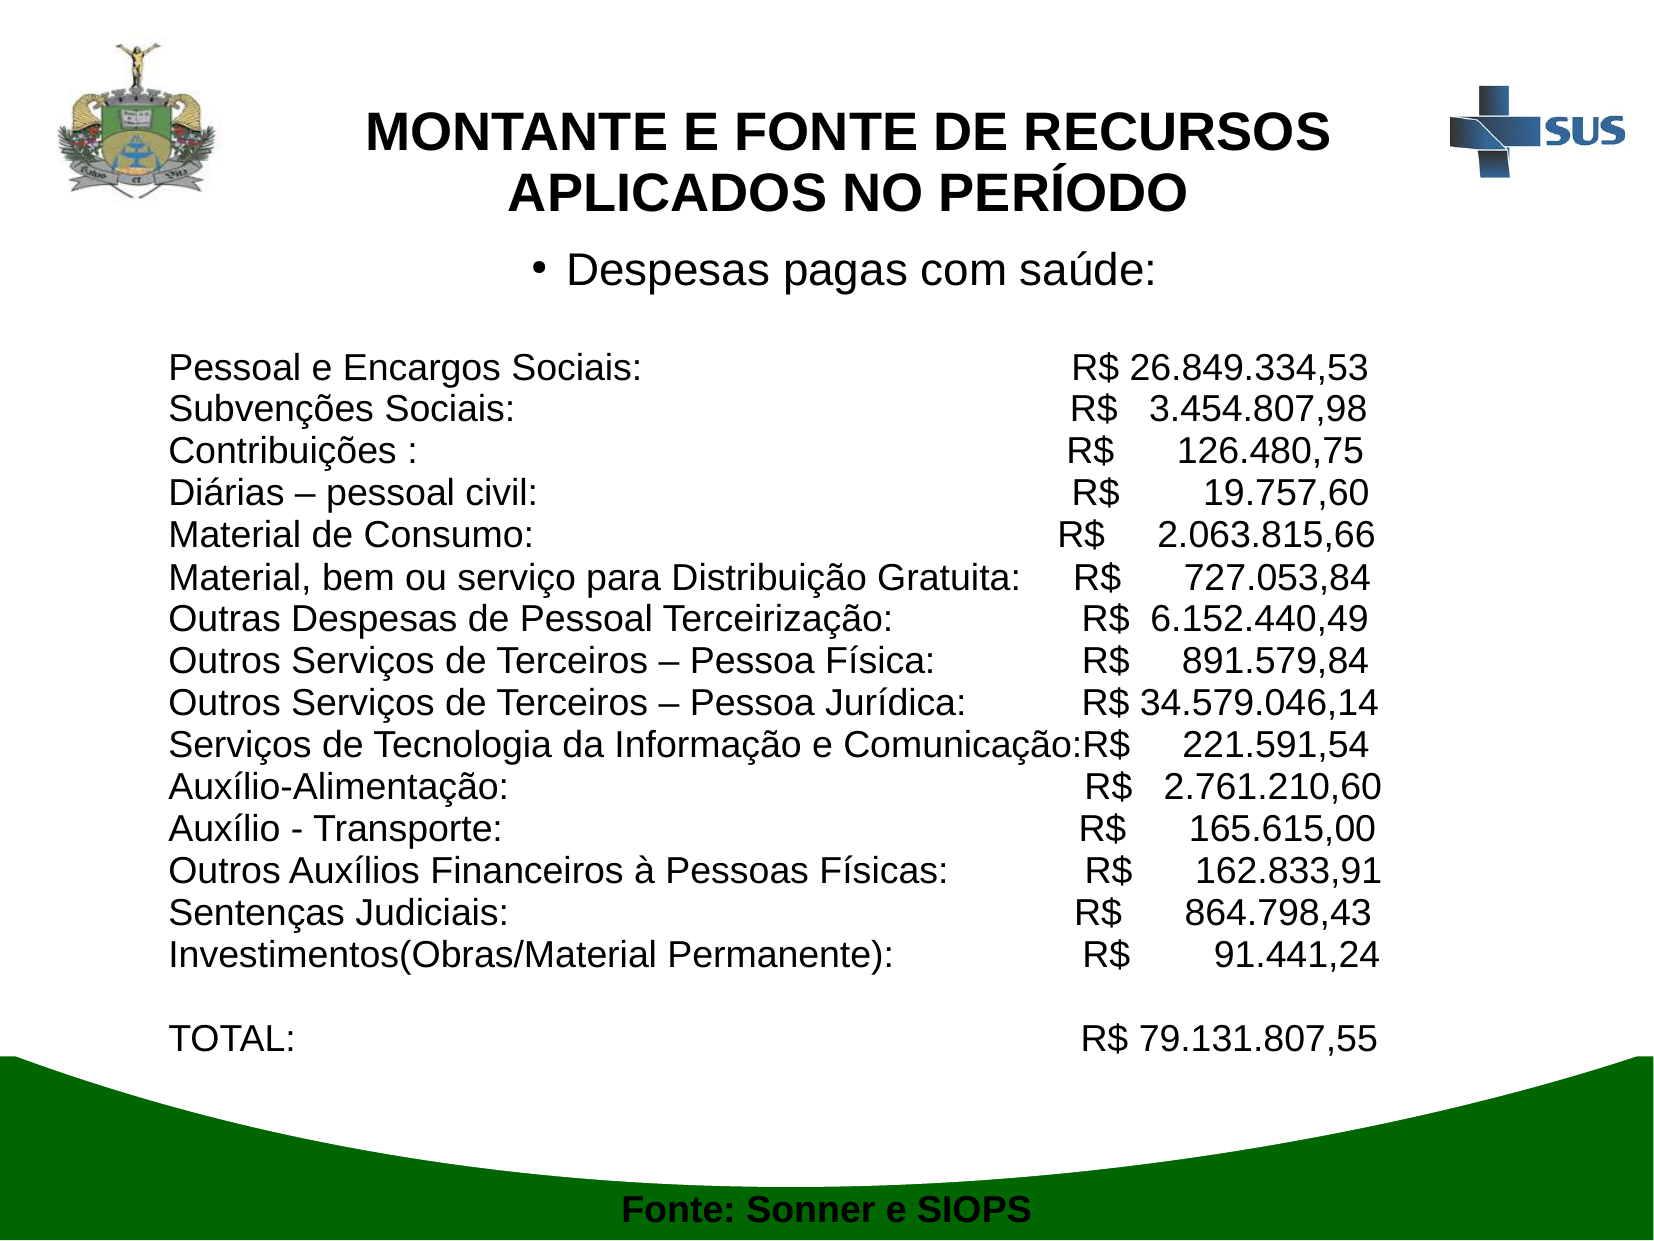

MONTANTE E FONTE DE RECURSOS APLICADOS NO PERÍODO
Despesas pagas com saúde:
Pessoal e Encargos Sociais: R$ 26.849.334,53
Subvenções Sociais: R$ 3.454.807,98
Contribuições : R$ 126.480,75
Diárias – pessoal civil: R$ 19.757,60
Material de Consumo: R$ 2.063.815,66
Material, bem ou serviço para Distribuição Gratuita: R$ 727.053,84
Outras Despesas de Pessoal Terceirização: R$ 6.152.440,49
Outros Serviços de Terceiros – Pessoa Física: R$ 891.579,84
Outros Serviços de Terceiros – Pessoa Jurídica: R$ 34.579.046,14
Serviços de Tecnologia da Informação e Comunicação:R$ 221.591,54
Auxílio-Alimentação: R$ 2.761.210,60
Auxílio - Transporte: R$ 165.615,00
Outros Auxílios Financeiros à Pessoas Físicas: R$ 162.833,91
Sentenças Judiciais: R$ 864.798,43
Investimentos(Obras/Material Permanente): R$ 91.441,24
TOTAL: R$ 79.131.807,55
Fonte: Sonner e SIOPS